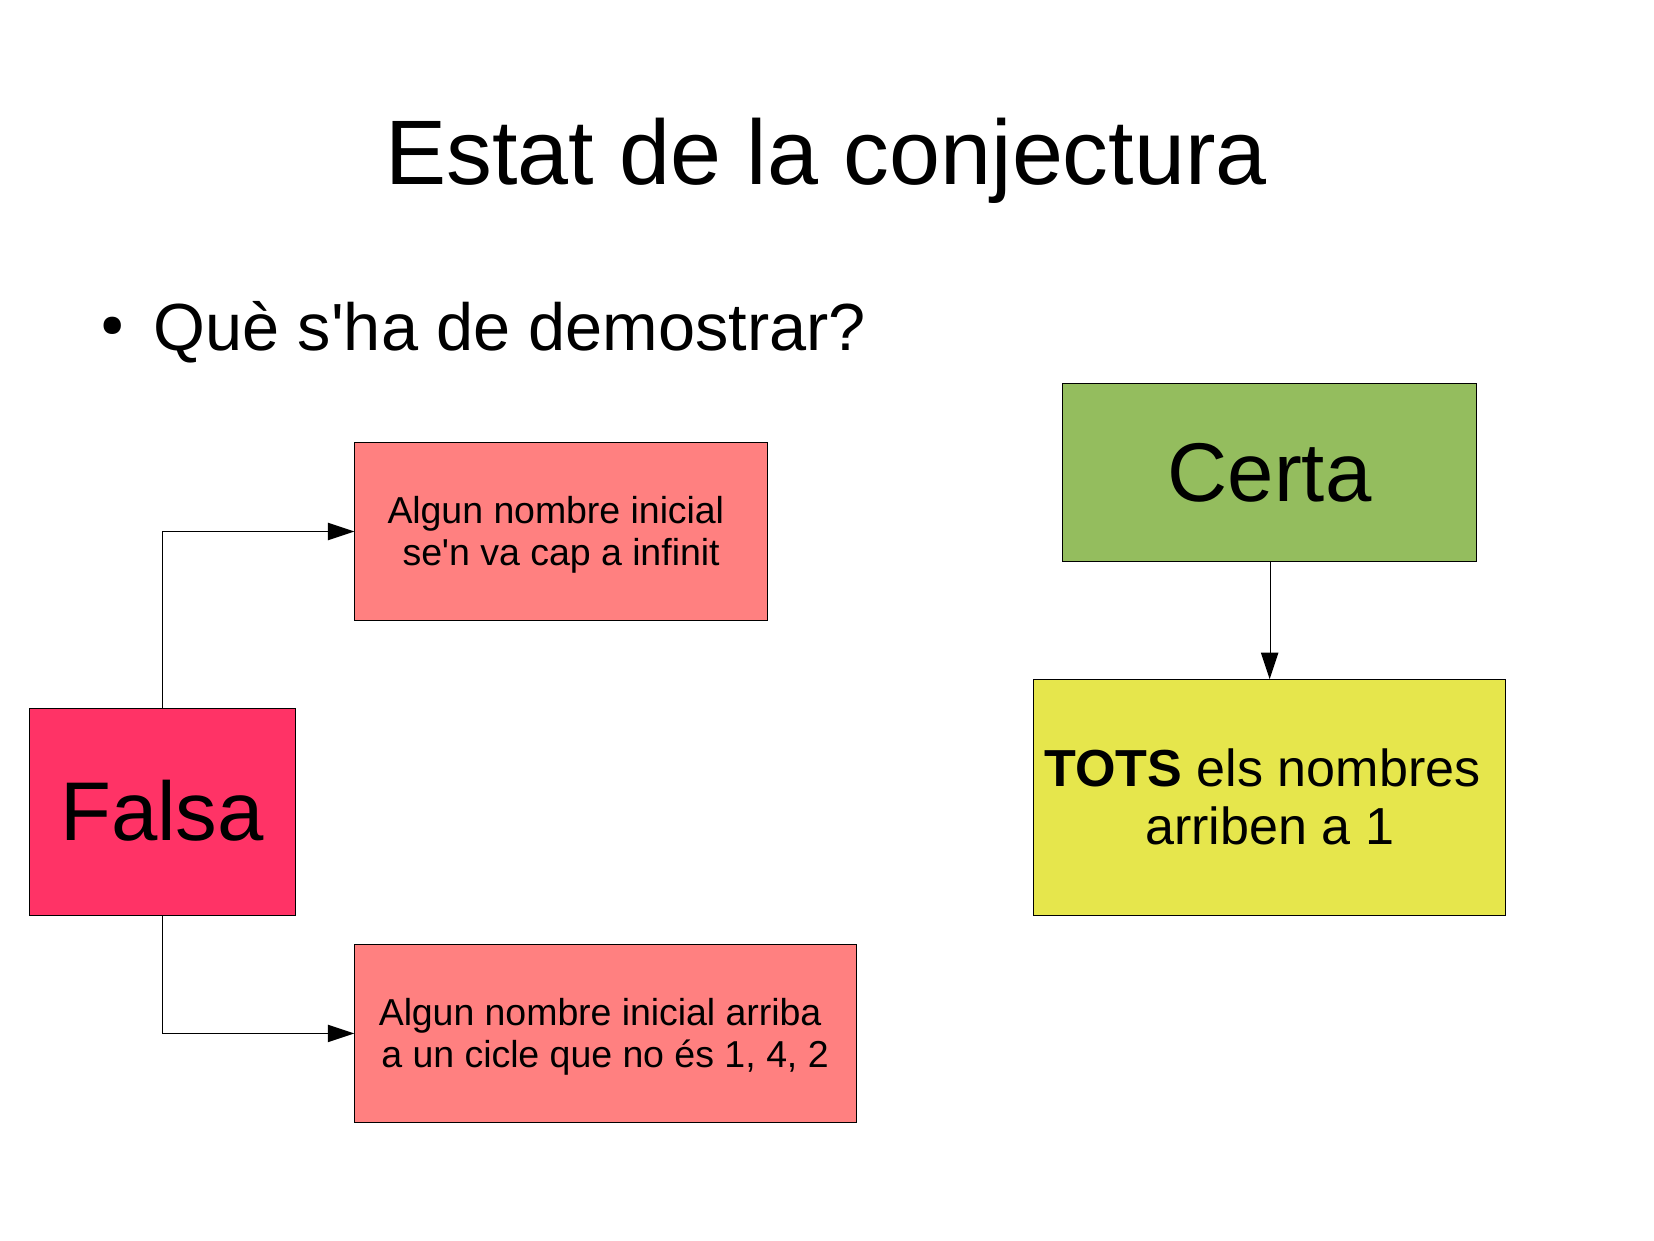

# Estat de la conjectura
Què s'ha de demostrar?
Certa
Algun nombre inicial
se'n va cap a infinit
TOTS els nombres
arriben a 1
Falsa
Algun nombre inicial arriba
a un cicle que no és 1, 4, 2